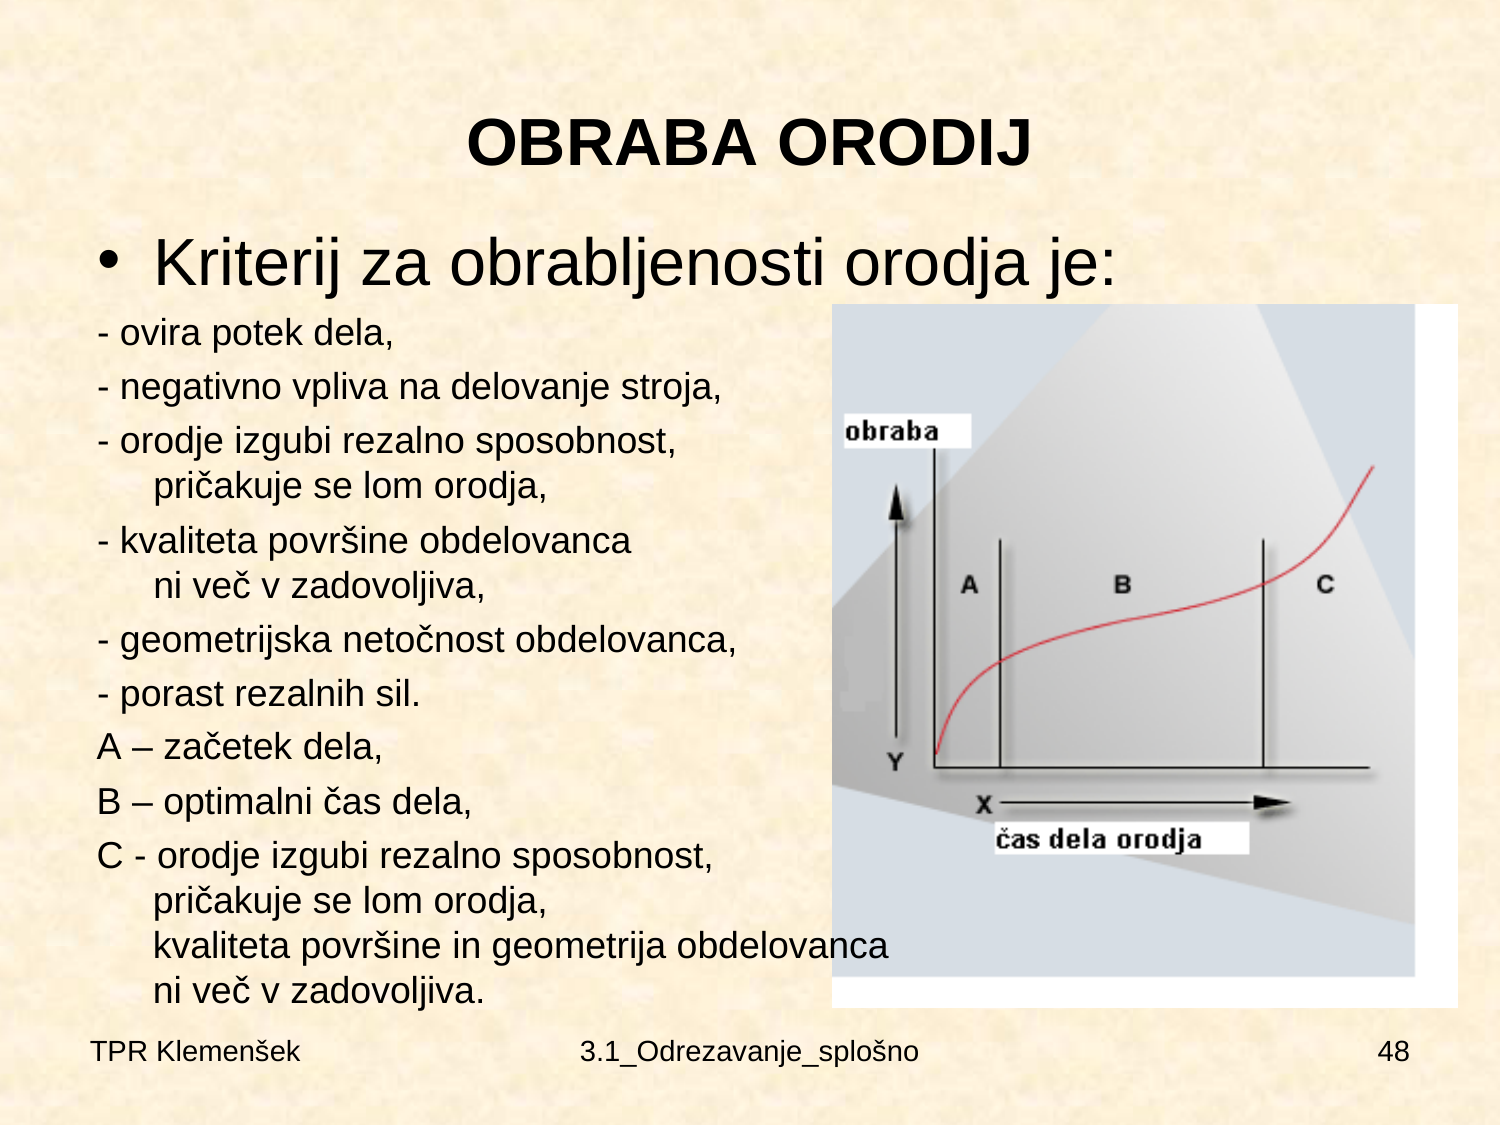

# OBRABA ORODIJ
Kriterij za obrabljenosti orodja je:
- ovira potek dela,
- negativno vpliva na delovanje stroja,
- orodje izgubi rezalno sposobnost,
pričakuje se lom orodja,
- kvaliteta površine obdelovanca
ni več v zadovoljiva,
- geometrijska netočnost obdelovanca,
- porast rezalnih sil.
A – začetek dela,
B – optimalni čas dela,
C - orodje izgubi rezalno sposobnost,
pričakuje se lom orodja,
kvaliteta površine in geometrija obdelovanca
ni več v zadovoljiva.
TPR Klemenšek
3.1_Odrezavanje_splošno